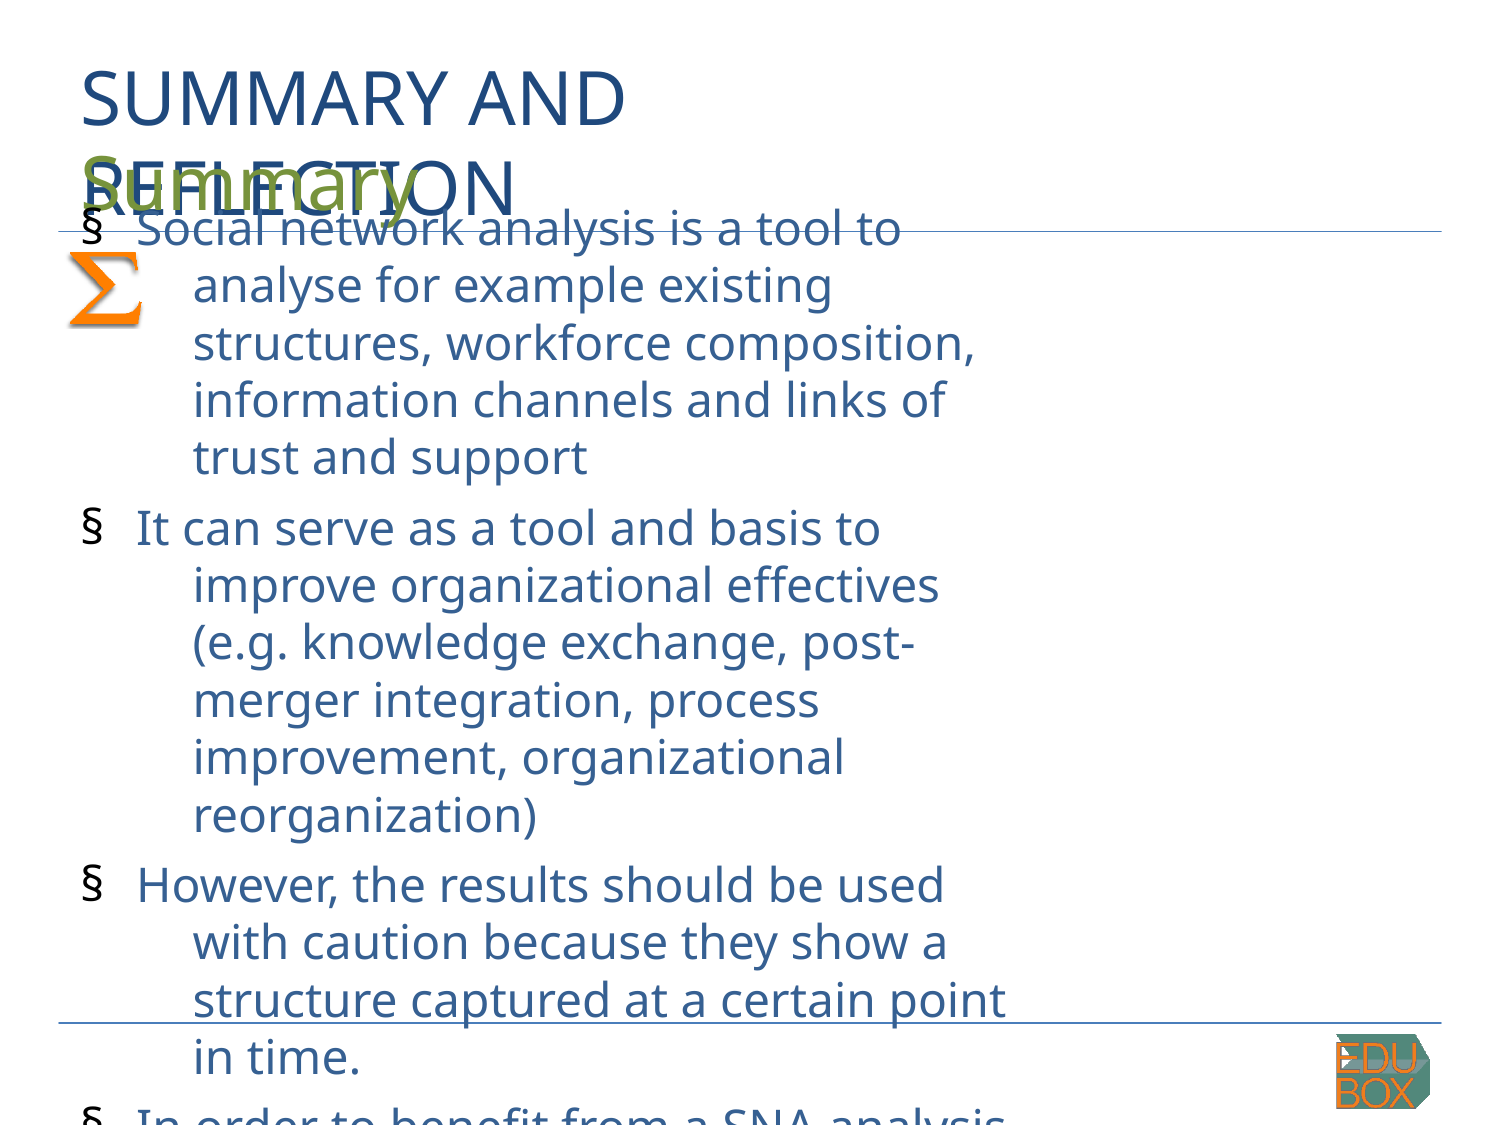

# SUMMARY AND REFLECTION
Summary
Social network analysis is a tool to analyse for example existing structures, workforce composition, information channels and links of trust and support
It can serve as a tool and basis to improve organizational effectives (e.g. knowledge exchange, post-merger integration, process improvement, organizational reorganization)
However, the results should be used with caution because they show a structure captured at a certain point in time.
In order to benefit from a SNA analysis it is thus important to also include information showing processes.